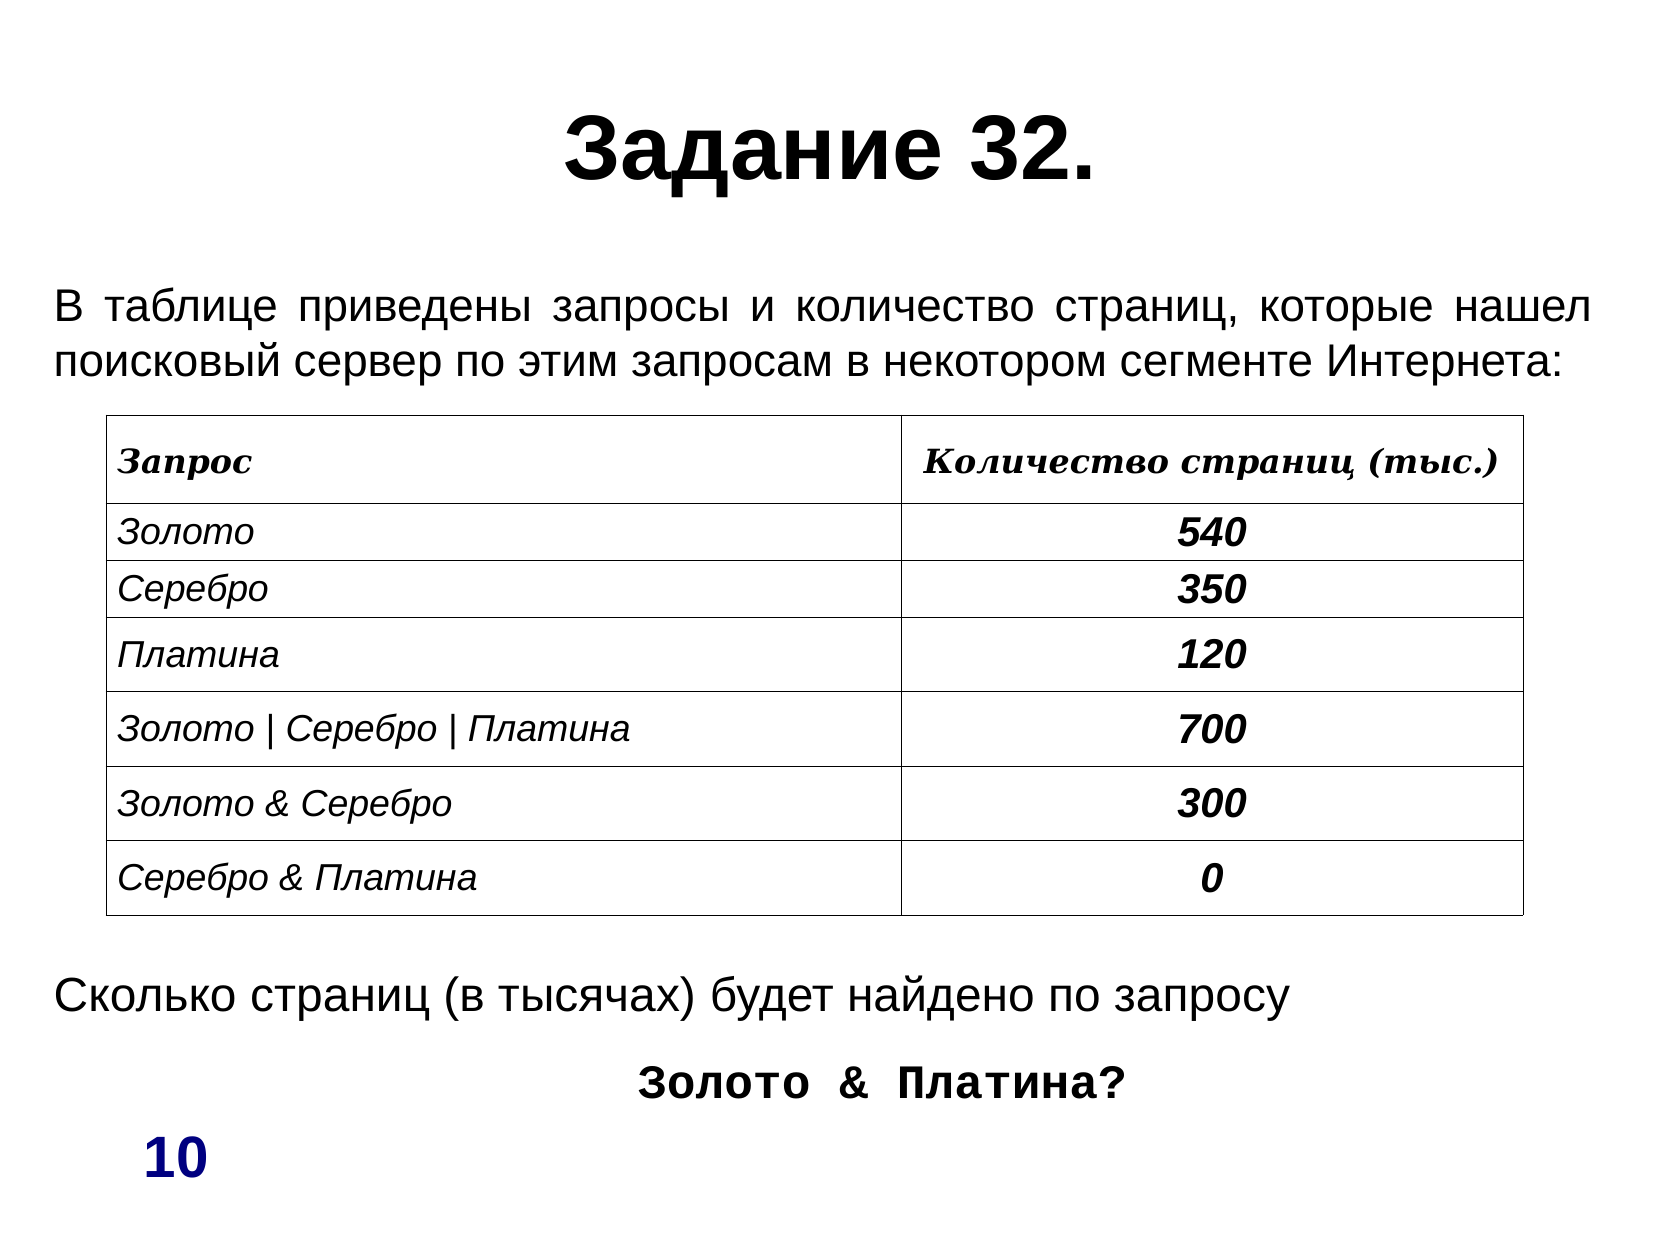

# Задание 32.
В таблице приведены запросы и количество страниц, которые нашел поисковый сервер по этим запросам в некотором сегменте Интернета:
Сколько страниц (в тысячах) будет найдено по запросу
Золото & Платина?
 	 10
| Запрос | Количество страниц (тыс.) |
| --- | --- |
| Золото | 540 |
| Серебро | 350 |
| Платина | 120 |
| Золото | Серебро | Платина | 700 |
| Золото & Серебро | 300 |
| Серебро & Платина | 0 |